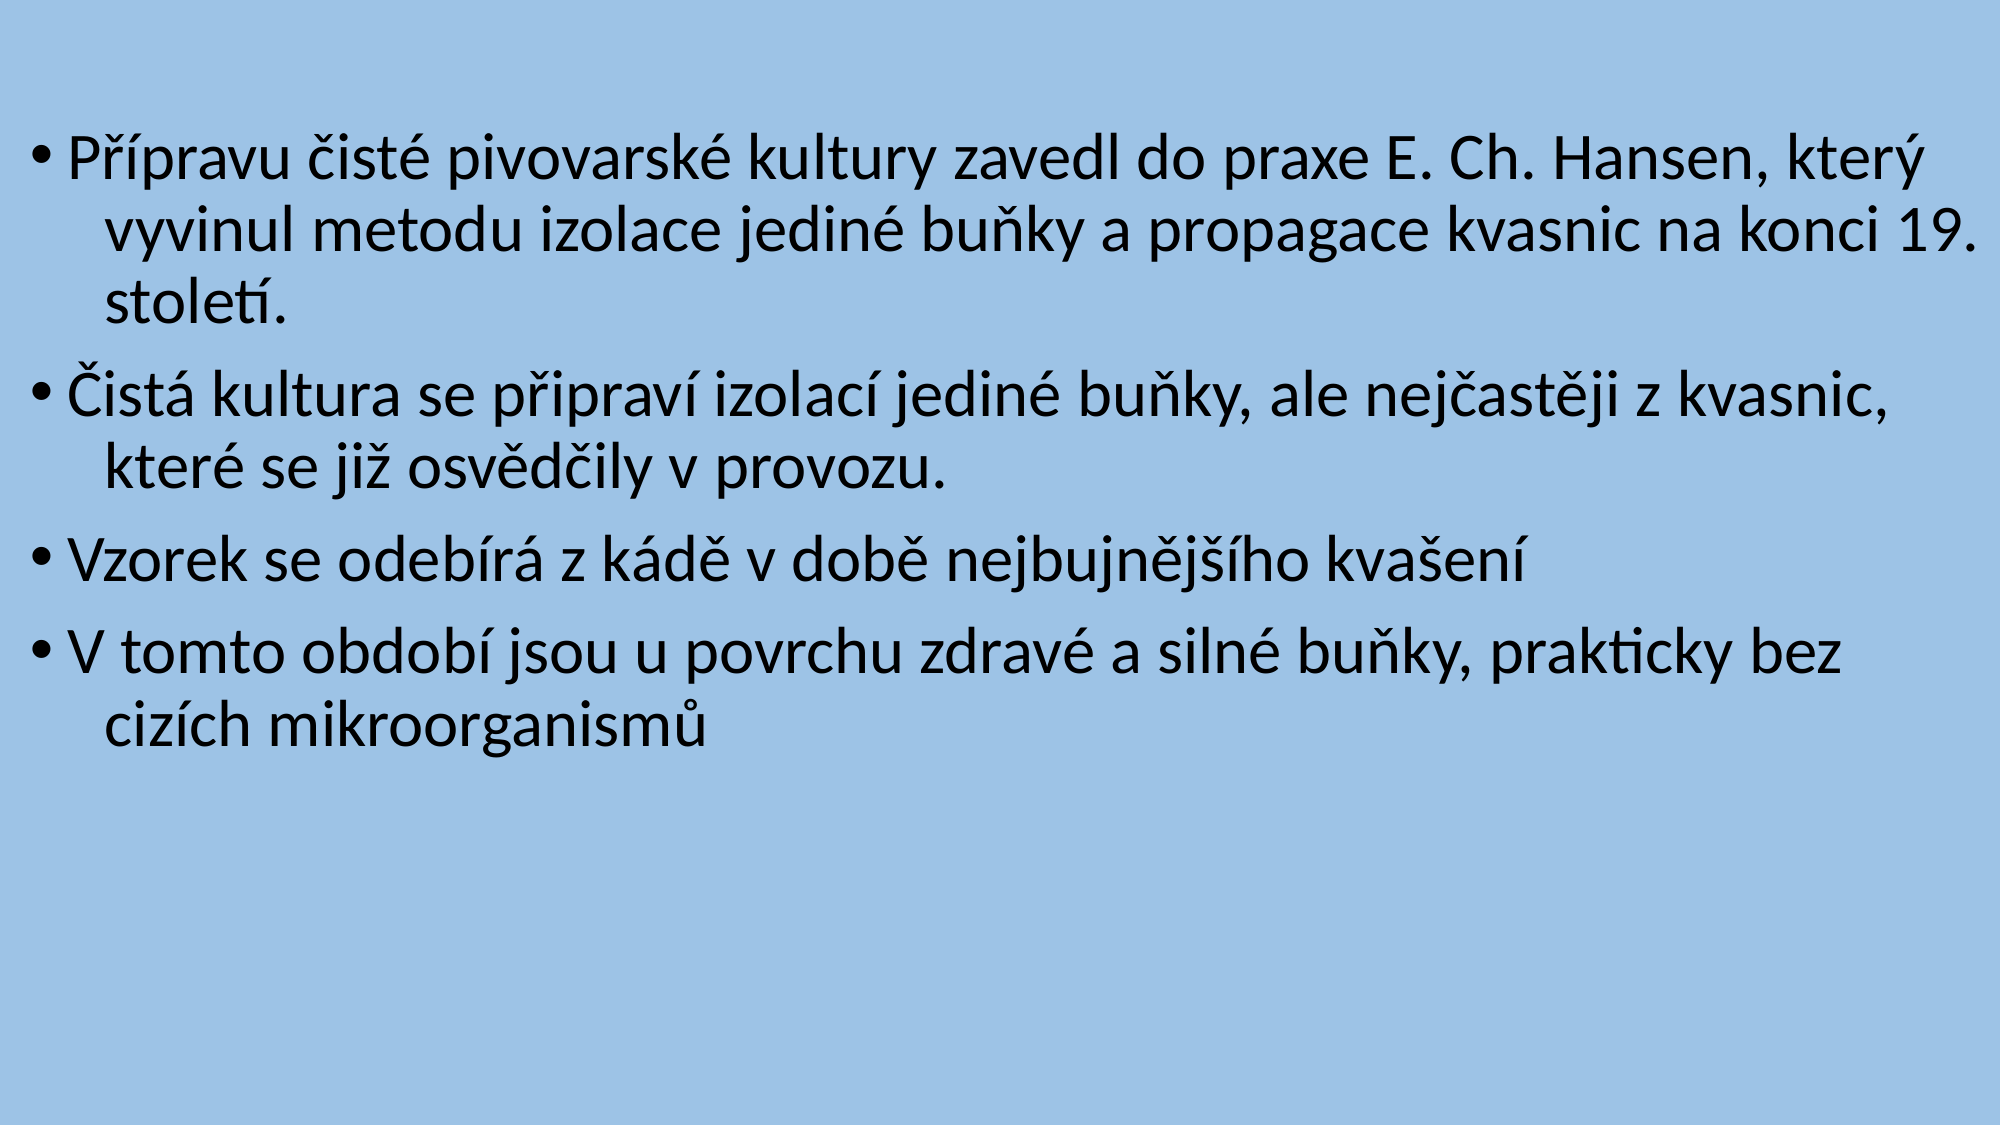

#
Přípravu čisté pivovarské kultury zavedl do praxe E. Ch. Hansen, který vyvinul metodu izolace jediné buňky a propagace kvasnic na konci 19. století.
Čistá kultura se připraví izolací jediné buňky, ale nejčastěji z kvasnic, které se již osvědčily v provozu.
Vzorek se odebírá z kádě v době nejbujnějšího kvašení
V tomto období jsou u povrchu zdravé a silné buňky, prakticky bez cizích mikroorganismů